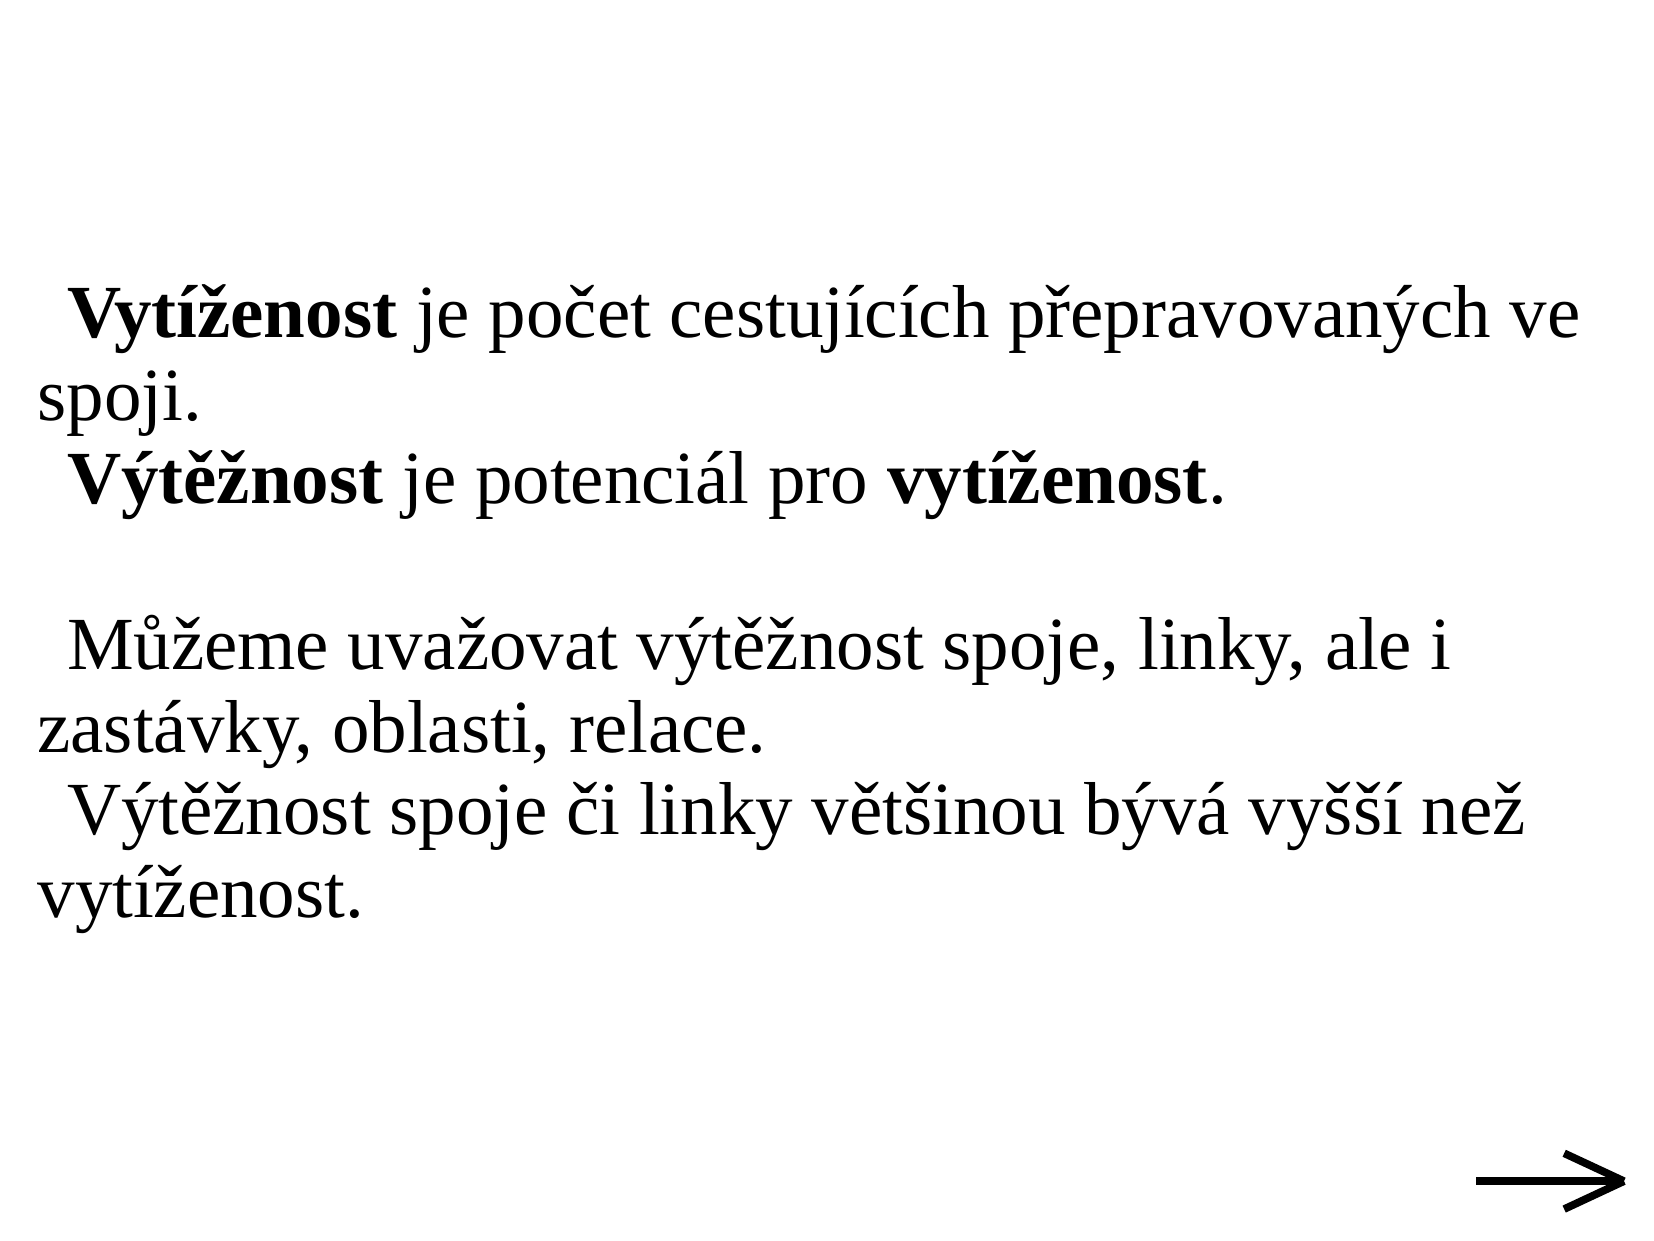

Vytíženost je počet cestujících přepravovaných ve spoji.
Výtěžnost je potenciál pro vytíženost.
Můžeme uvažovat výtěžnost spoje, linky, ale i zastávky, oblasti, relace.
Výtěžnost spoje či linky většinou bývá vyšší než vytíženost.